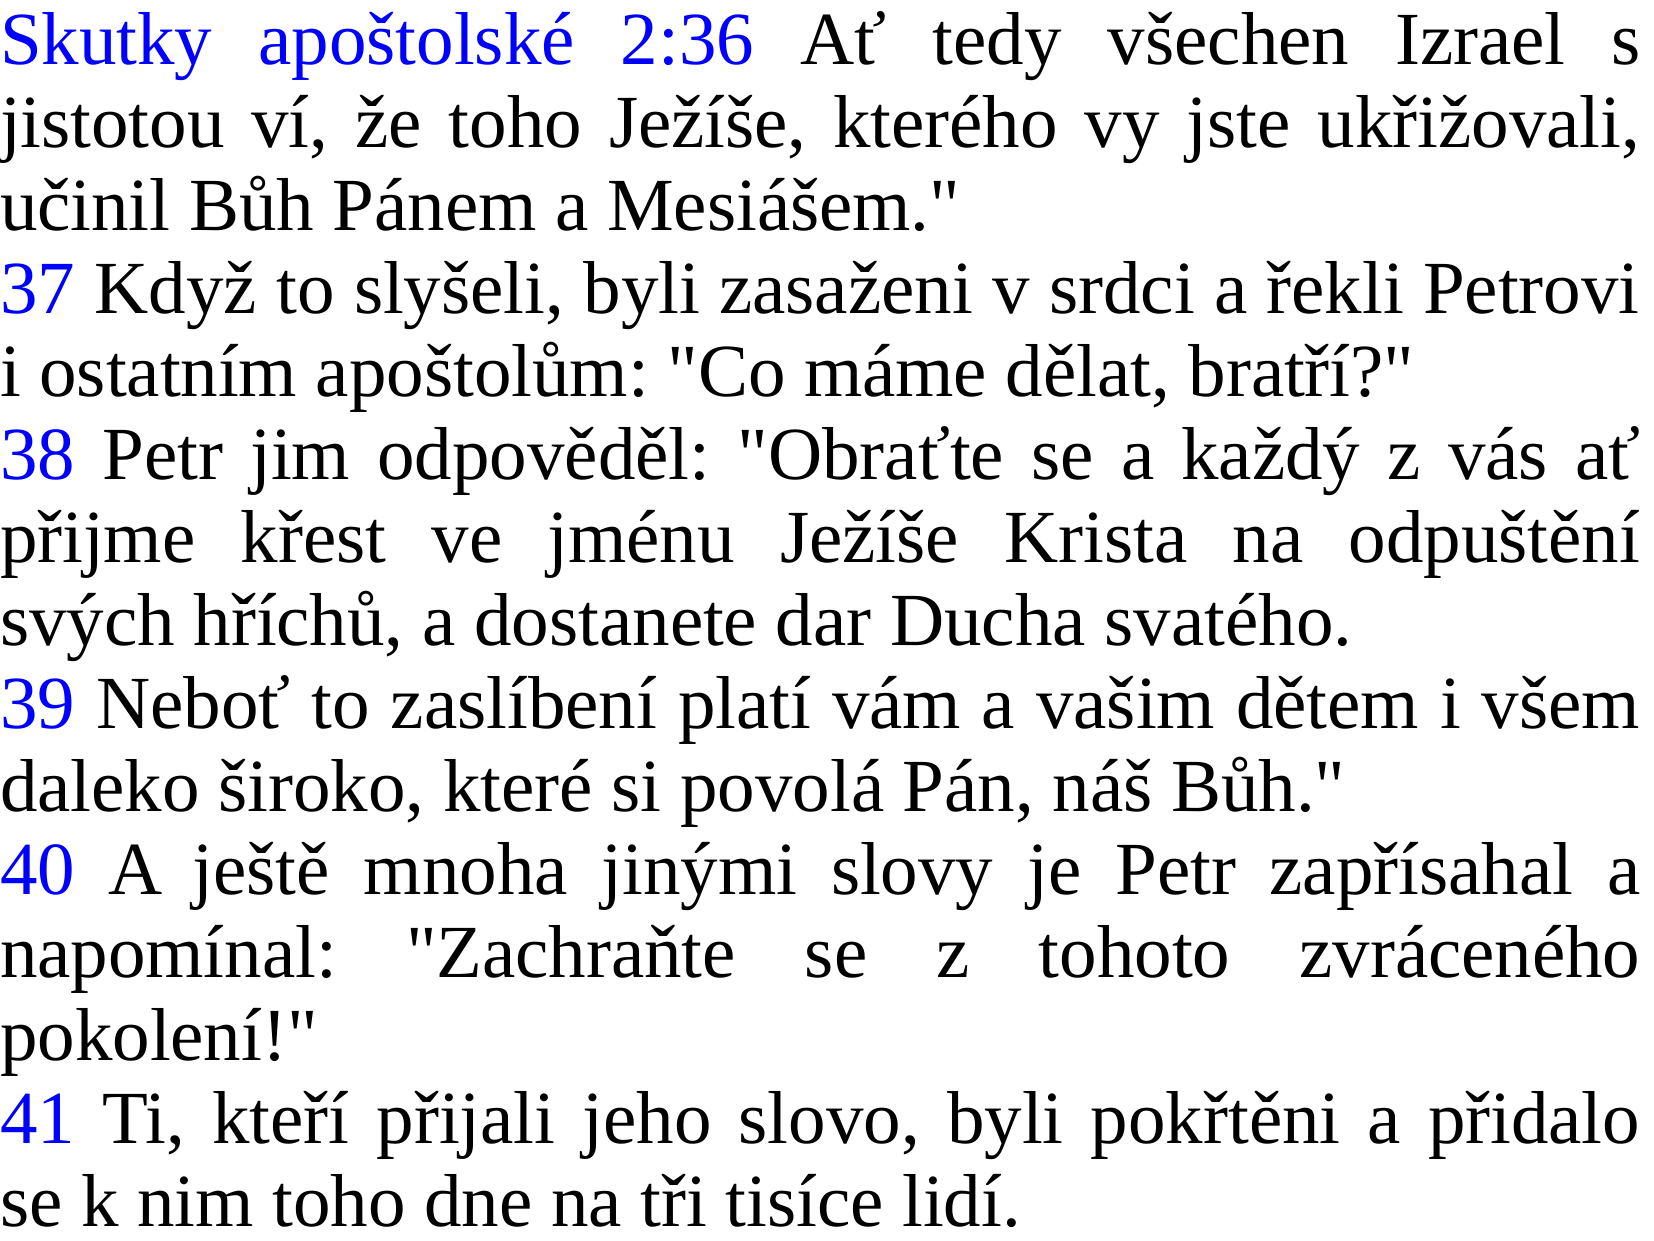

# Skutky apoštolské 2:36 Ať tedy všechen Izrael s jistotou ví, že toho Ježíše, kterého vy jste ukřižovali, učinil Bůh Pánem a Mesiášem."
37 Když to slyšeli, byli zasaženi v srdci a řekli Petrovi i ostatním apoštolům: "Co máme dělat, bratří?"
38 Petr jim odpověděl: "Obraťte se a každý z vás ať přijme křest ve jménu Ježíše Krista na odpuštění svých hříchů, a dostanete dar Ducha svatého.
39 Neboť to zaslíbení platí vám a vašim dětem i všem daleko široko, které si povolá Pán, náš Bůh."
40 A ještě mnoha jinými slovy je Petr zapřísahal a napomínal: "Zachraňte se z tohoto zvráceného pokolení!"
41 Ti, kteří přijali jeho slovo, byli pokřtěni a přidalo se k nim toho dne na tři tisíce lidí.